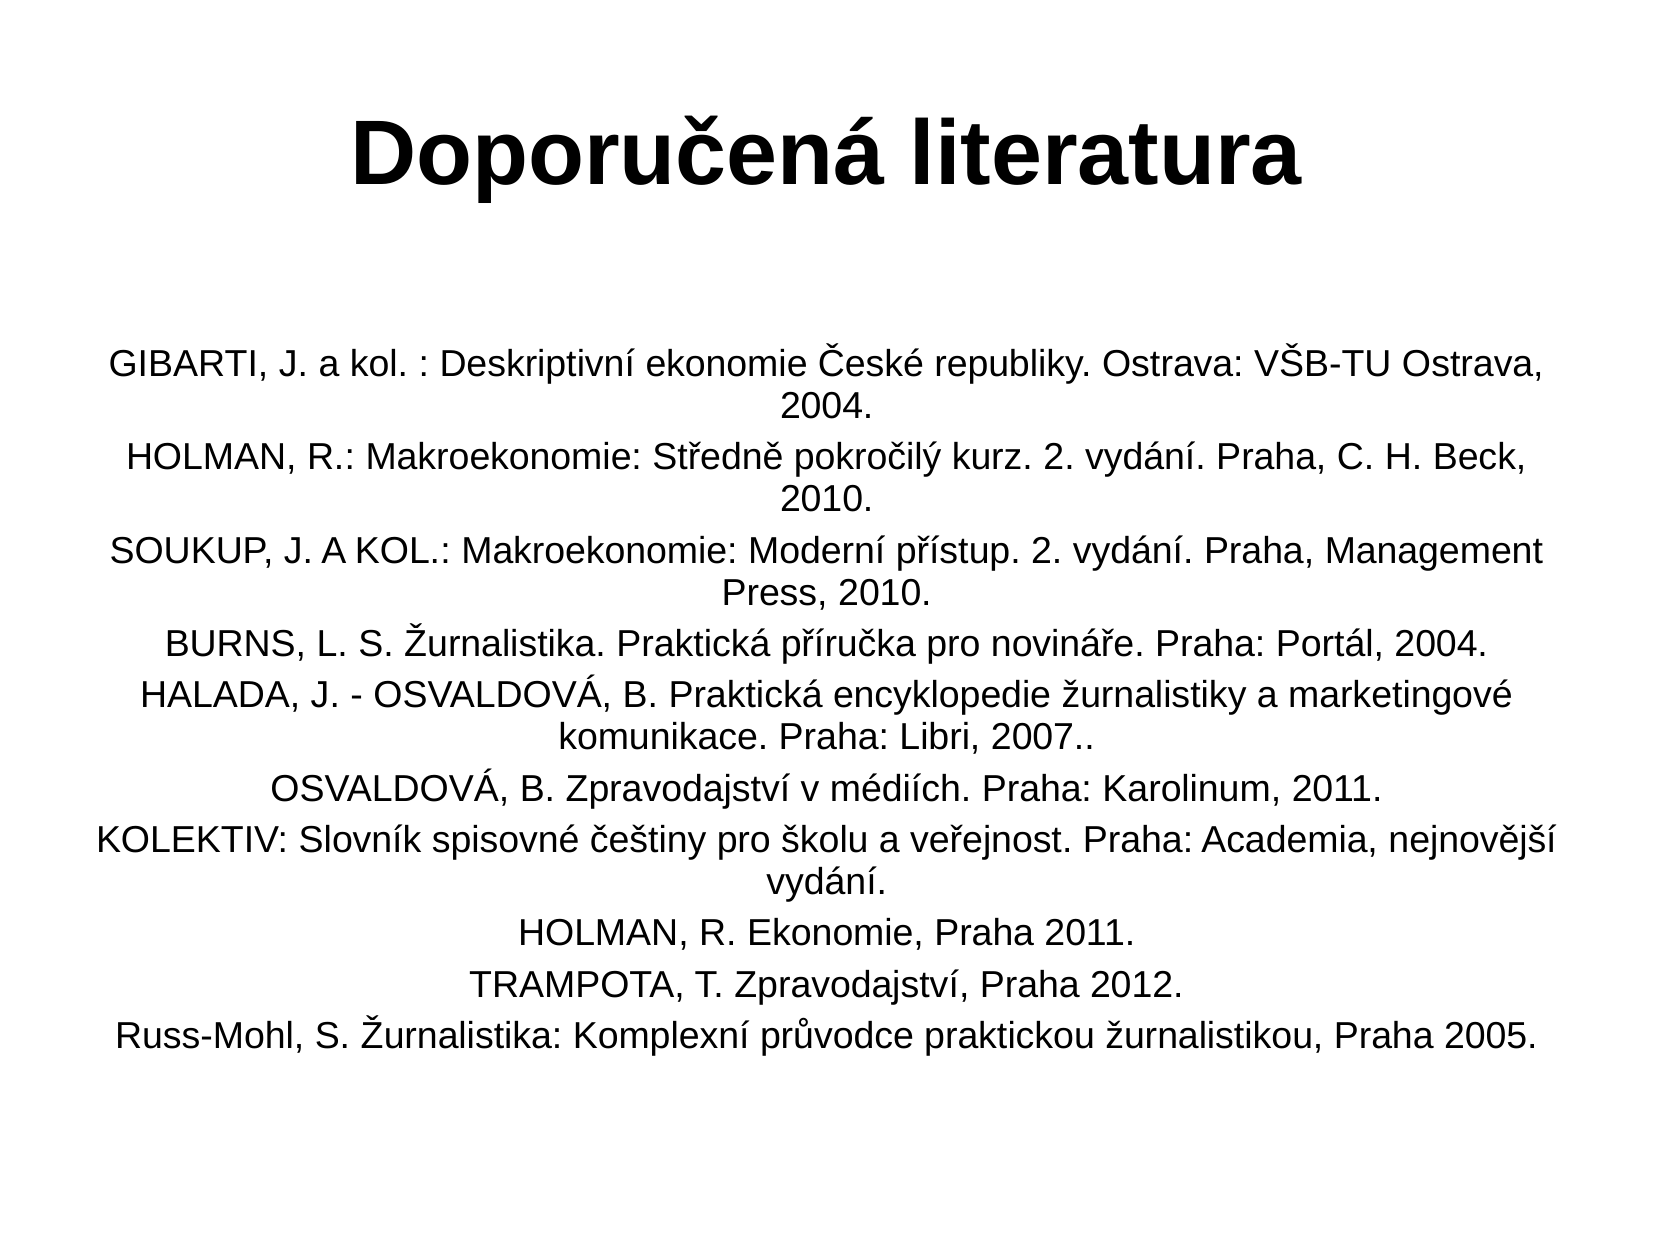

# Doporučená literatura
GIBARTI, J. a kol. : Deskriptivní ekonomie České republiky. Ostrava: VŠB-TU Ostrava, 2004.
HOLMAN, R.: Makroekonomie: Středně pokročilý kurz. 2. vydání. Praha, C. H. Beck, 2010.
SOUKUP, J. A KOL.: Makroekonomie: Moderní přístup. 2. vydání. Praha, Management Press, 2010.
BURNS, L. S. Žurnalistika. Praktická příručka pro novináře. Praha: Portál, 2004.
HALADA, J. - OSVALDOVÁ, B. Praktická encyklopedie žurnalistiky a marketingové komunikace. Praha: Libri, 2007..
OSVALDOVÁ, B. Zpravodajství v médiích. Praha: Karolinum, 2011.
KOLEKTIV: Slovník spisovné češtiny pro školu a veřejnost. Praha: Academia, nejnovější vydání.
HOLMAN, R. Ekonomie, Praha 2011.
TRAMPOTA, T. Zpravodajství, Praha 2012.
Russ-Mohl, S. Žurnalistika: Komplexní průvodce praktickou žurnalistikou, Praha 2005.